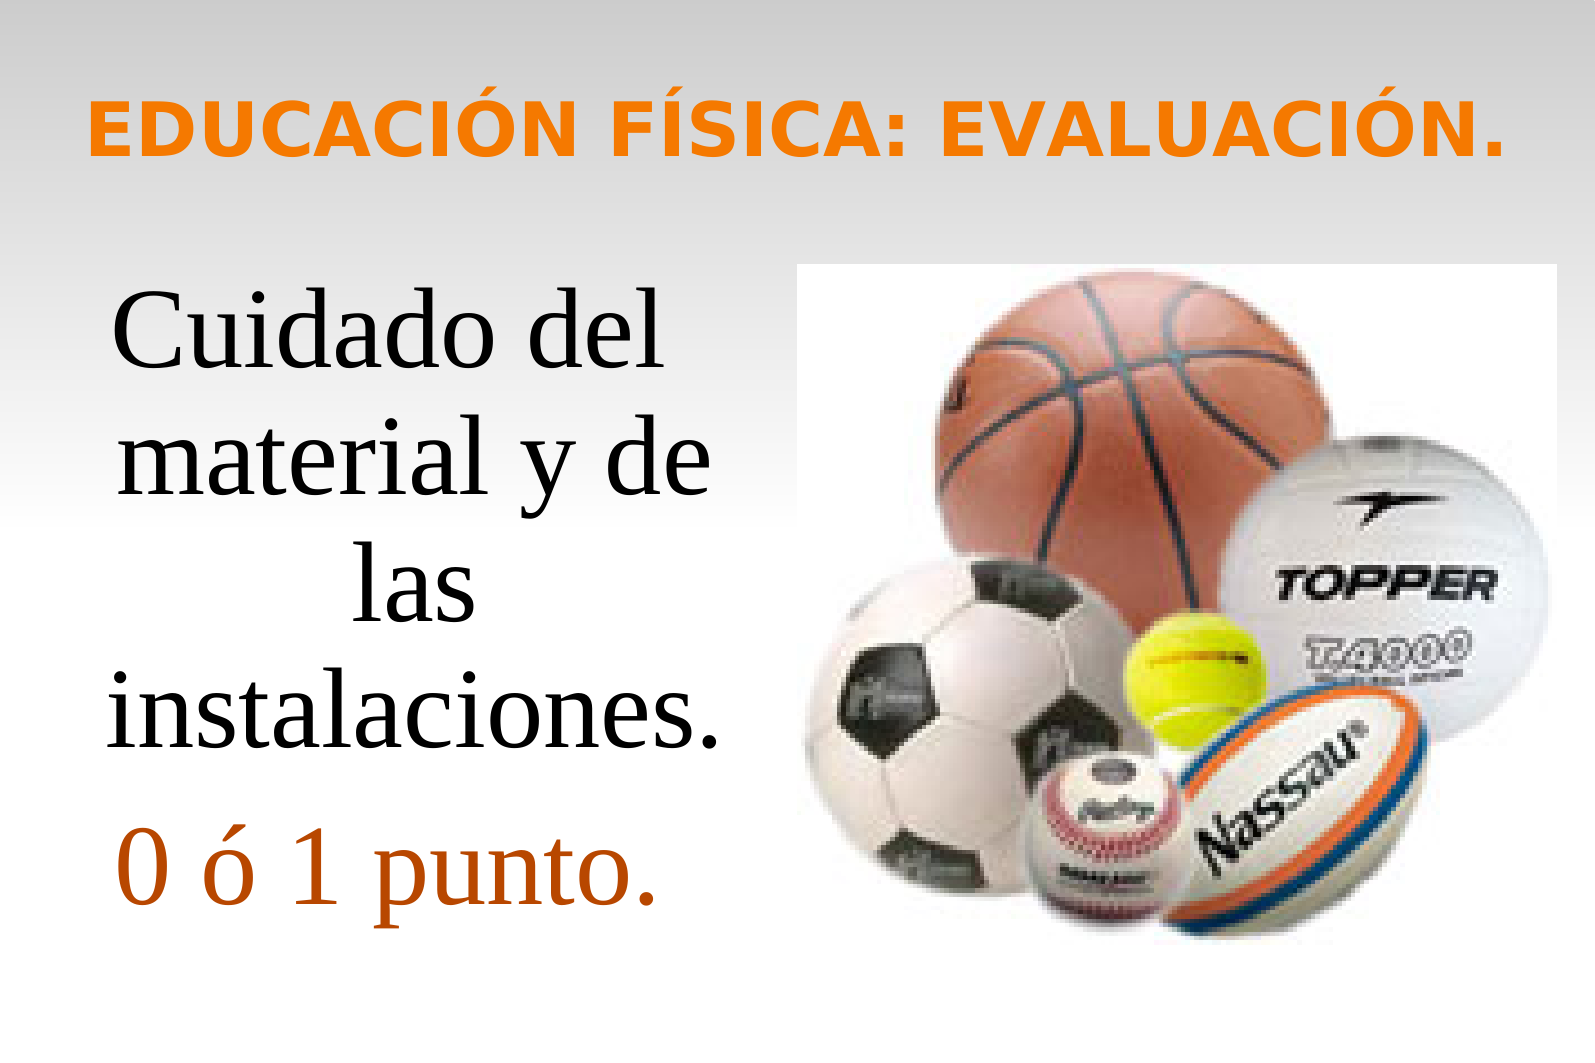

# EDUCACIÓN FÍSICA: EVALUACIÓN.
Cuidado del material y de las instalaciones.
0 ó 1 punto.